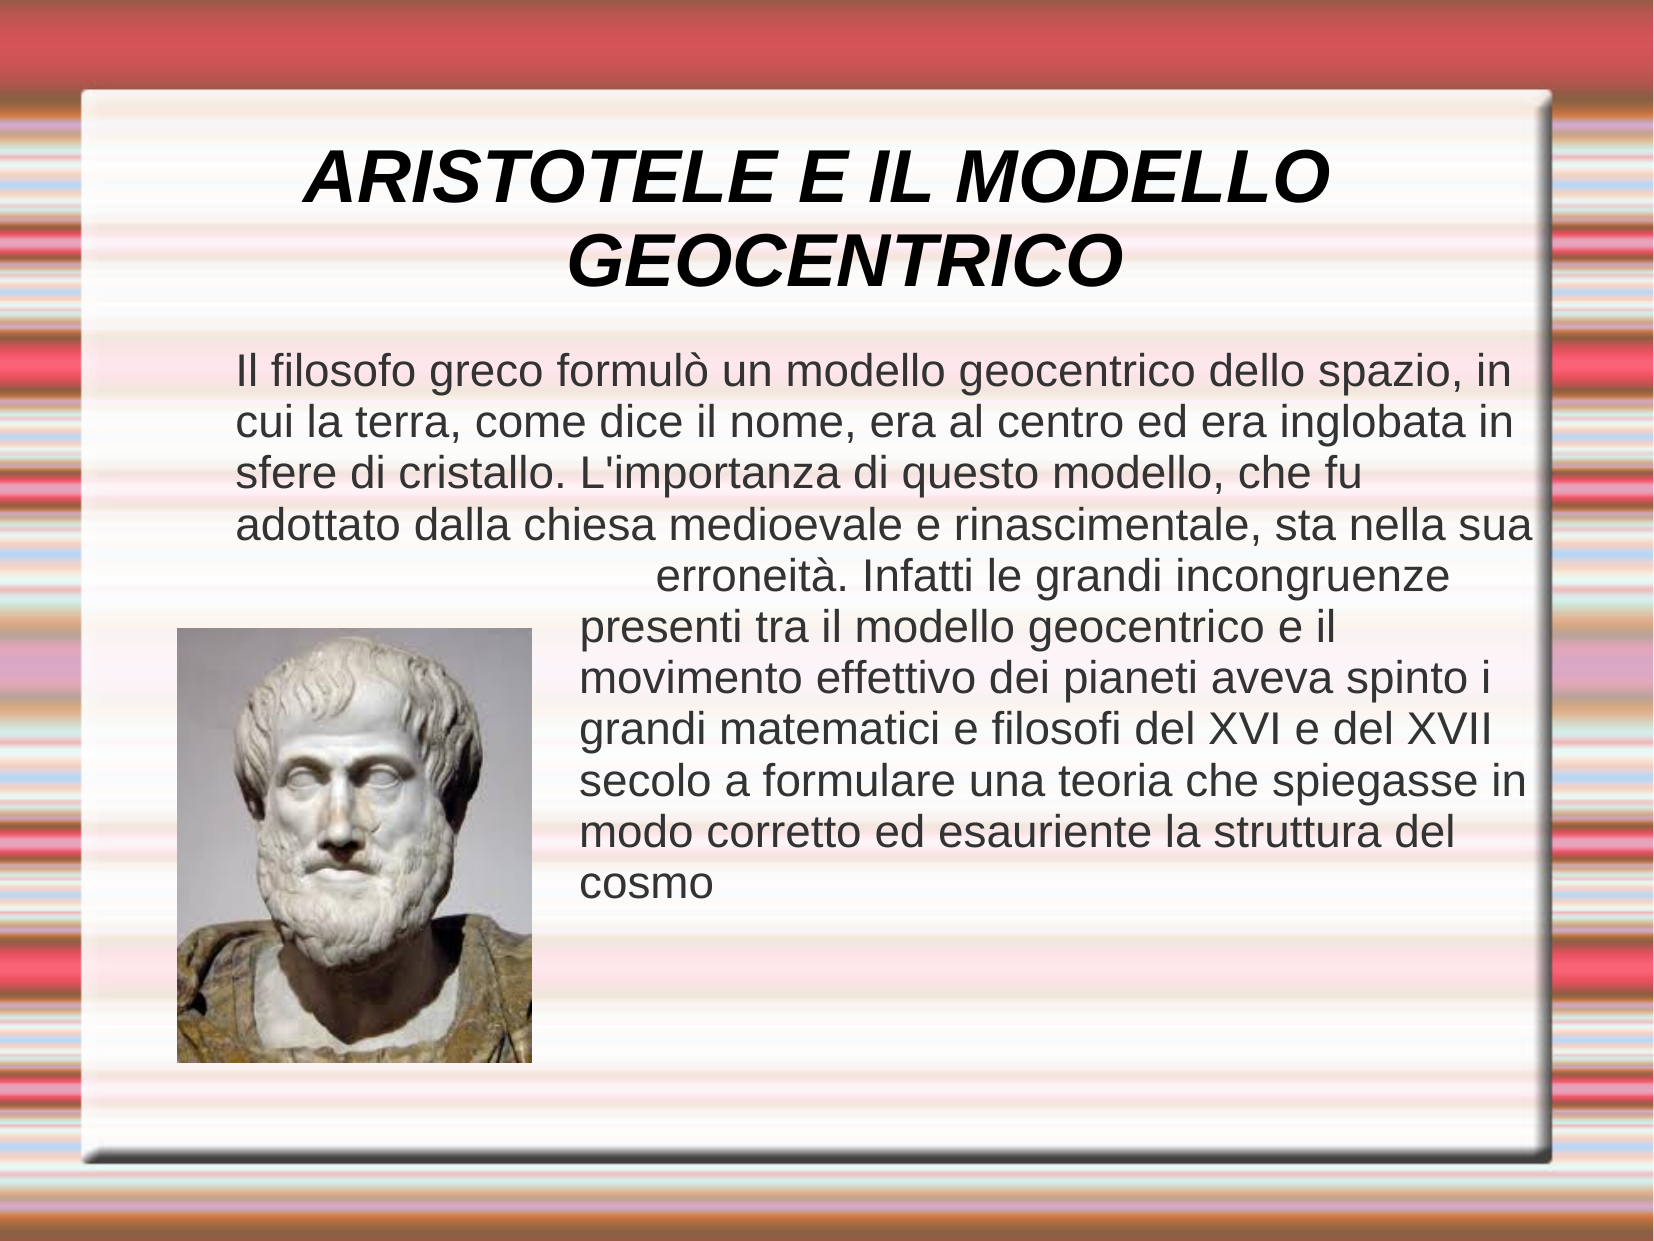

# ARISTOTELE E IL MODELLO GEOCENTRICO
Il filosofo greco formulò un modello geocentrico dello spazio, in cui la terra, come dice il nome, era al centro ed era inglobata in sfere di cristallo. L'importanza di questo modello, che fu adottato dalla chiesa medioevale e rinascimentale, sta nella sua erroneità. Infatti le grandi incongruenze
 presenti tra il modello geocentrico e il movimento effettivo dei pianeti aveva spinto i grandi matematici e filosofi del XVI e del XVII secolo a formulare una teoria che spiegasse in modo corretto ed esauriente la struttura del cosmo